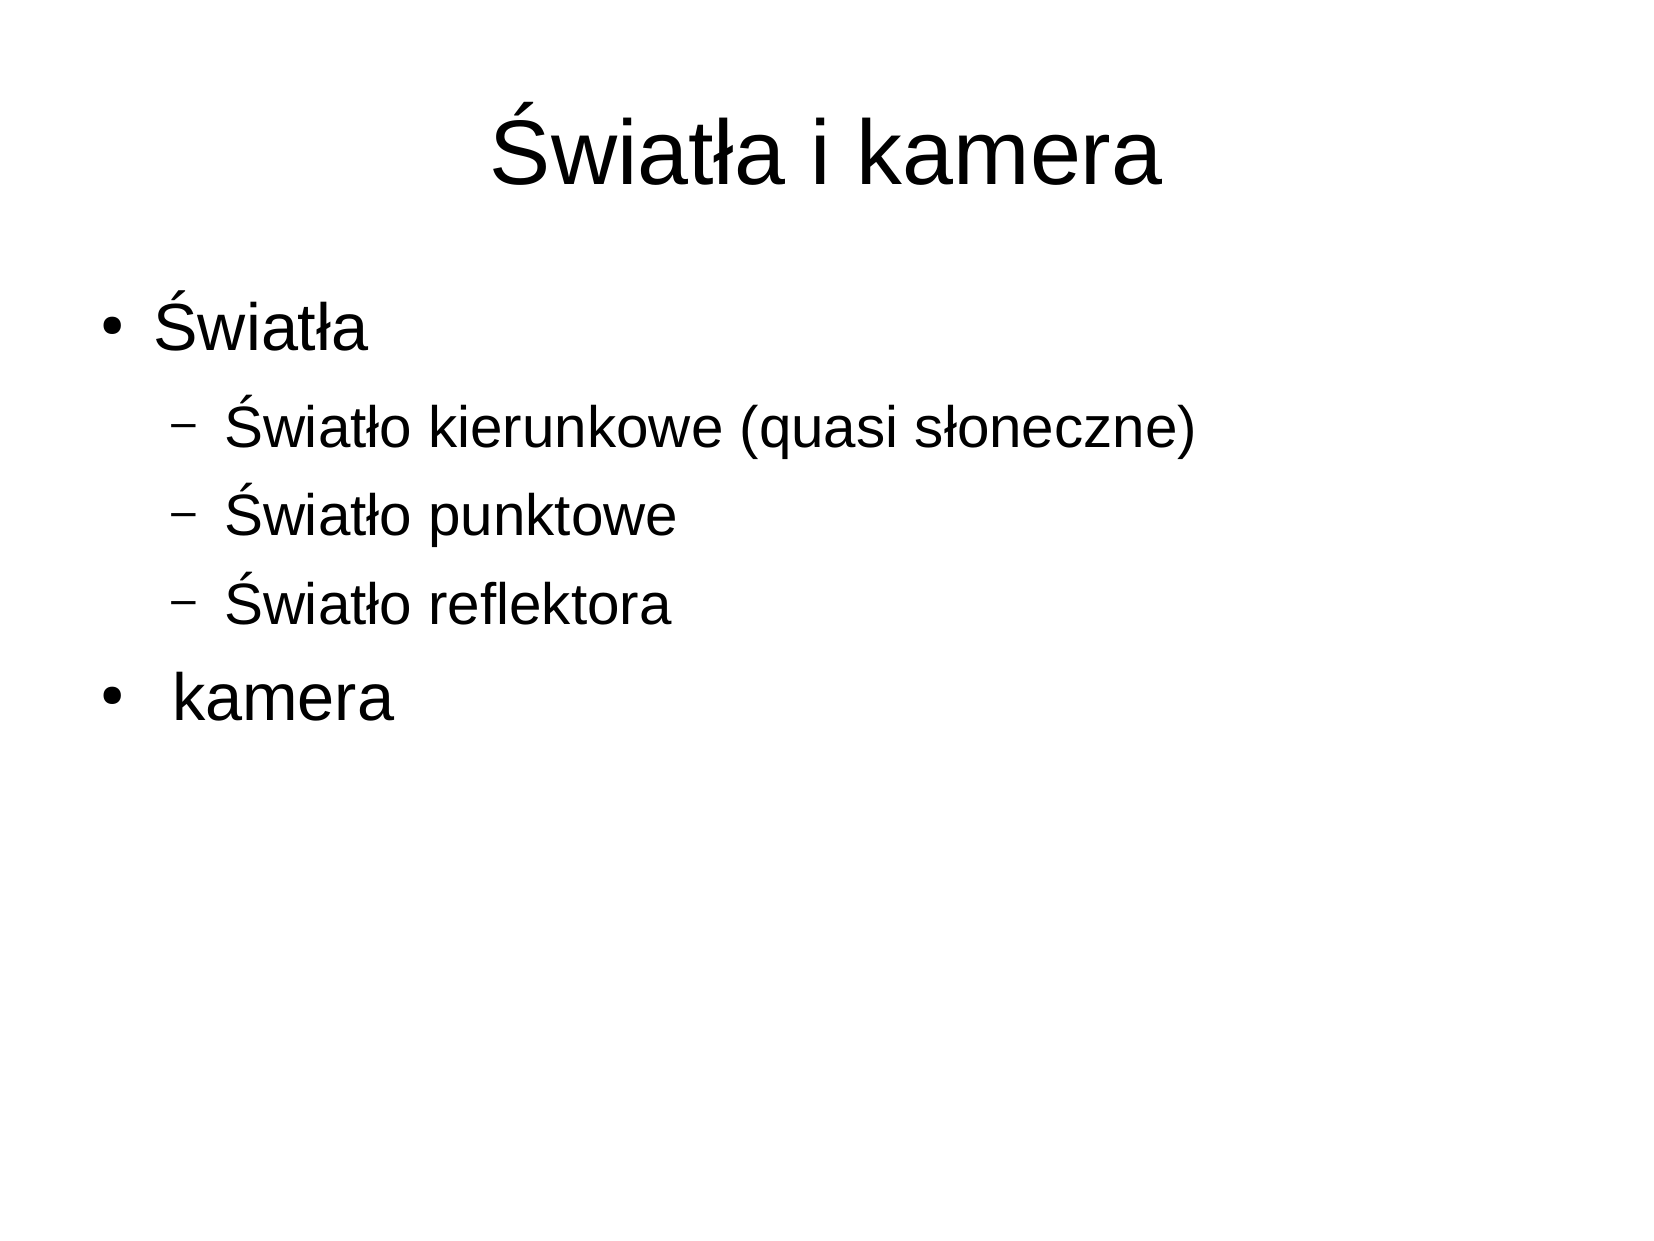

# Światła i kamera
Światła
Światło kierunkowe (quasi słoneczne)
Światło punktowe
Światło reflektora
 kamera